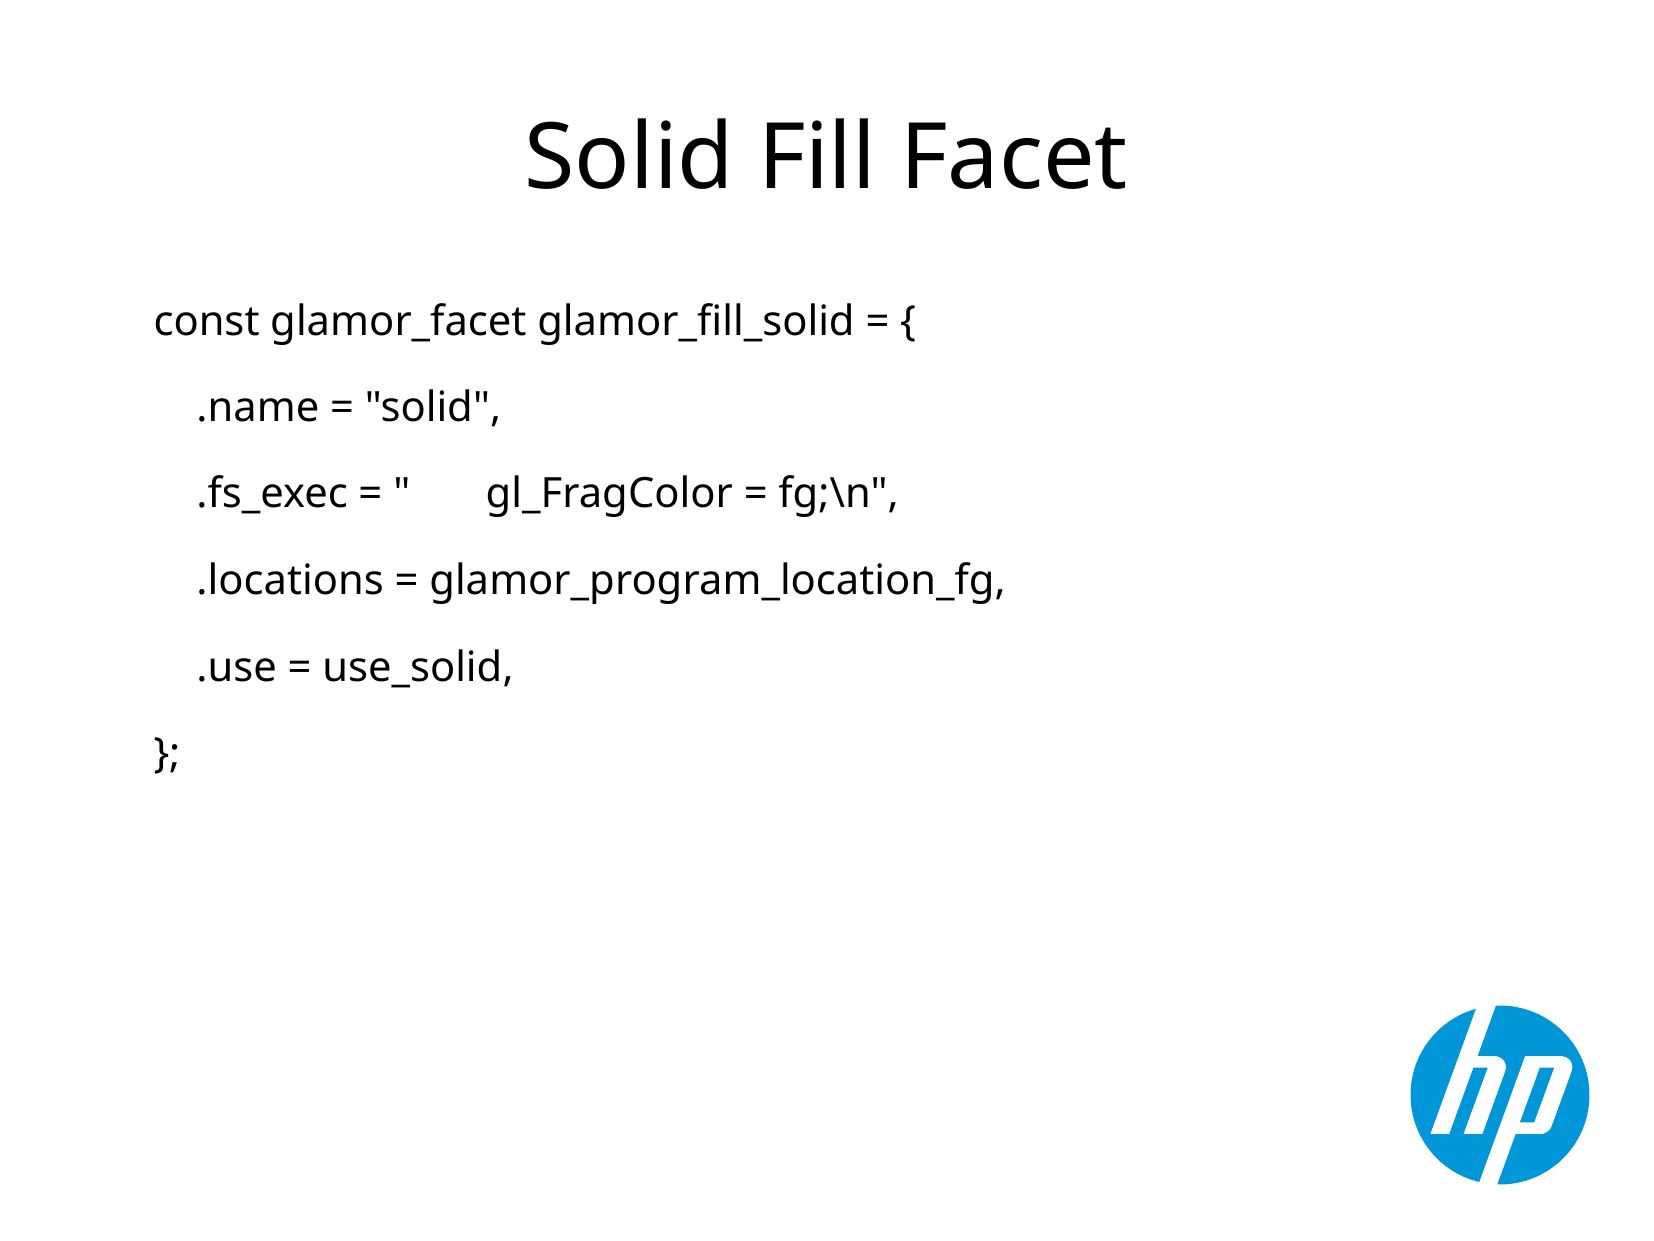

# Solid Fill Facet
const glamor_facet glamor_fill_solid = {
 .name = "solid",
 .fs_exec = " gl_FragColor = fg;\n",
 .locations = glamor_program_location_fg,
 .use = use_solid,
};